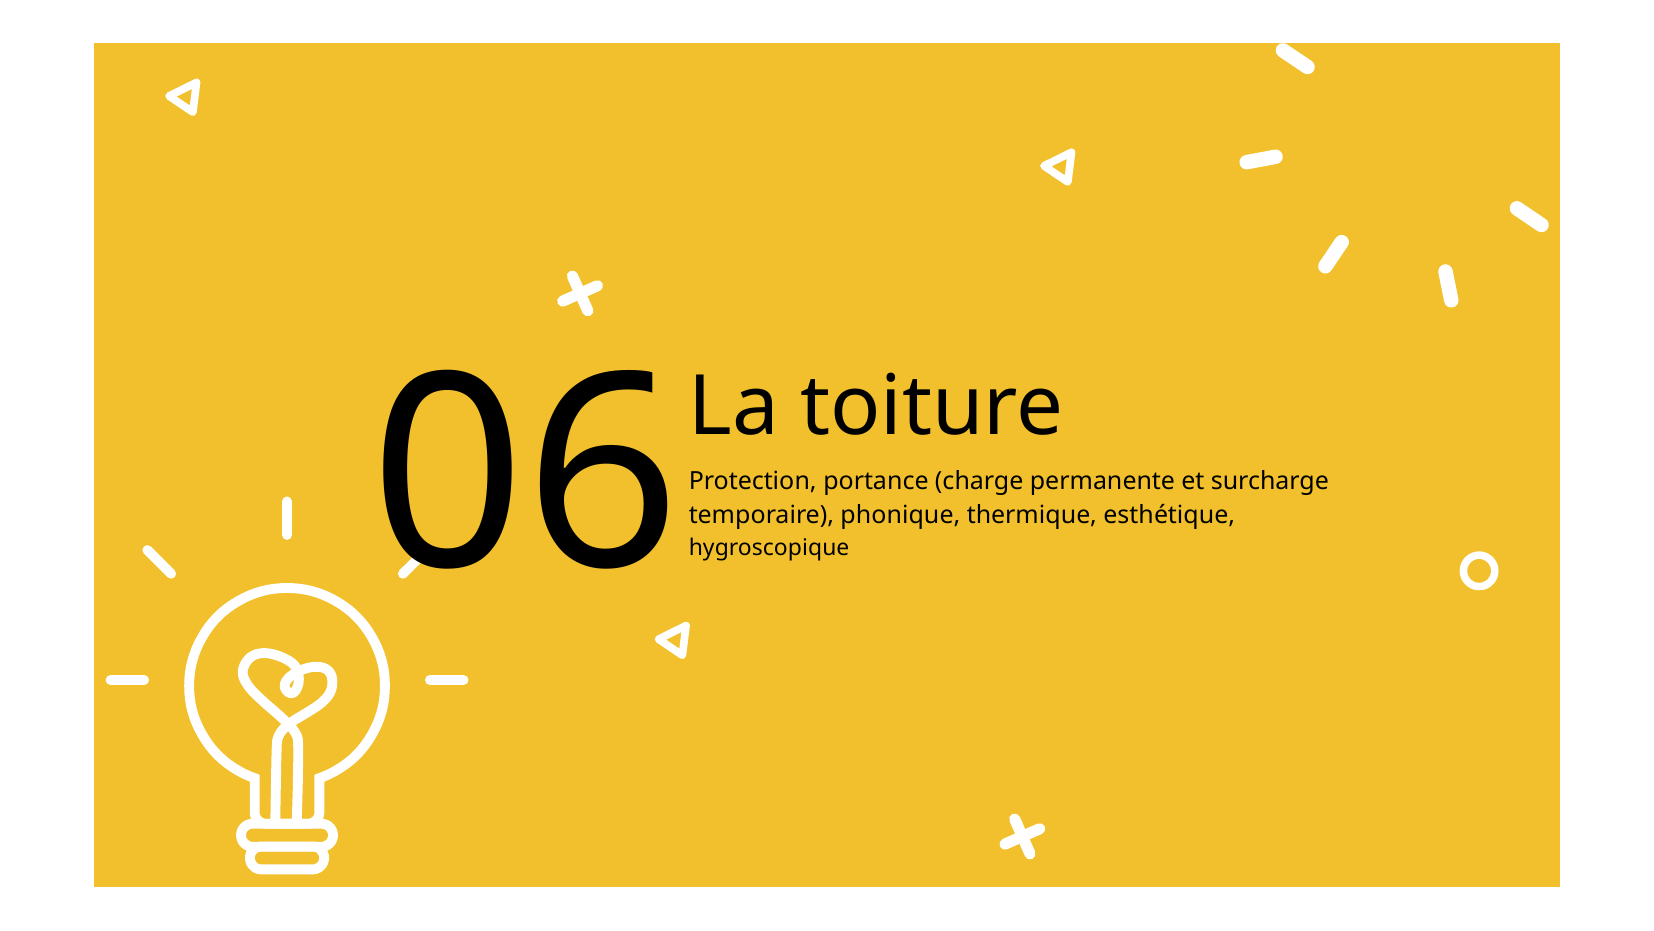

06
# La toiture
Protection, portance (charge permanente et surcharge temporaire), phonique, thermique, esthétique, hygroscopique